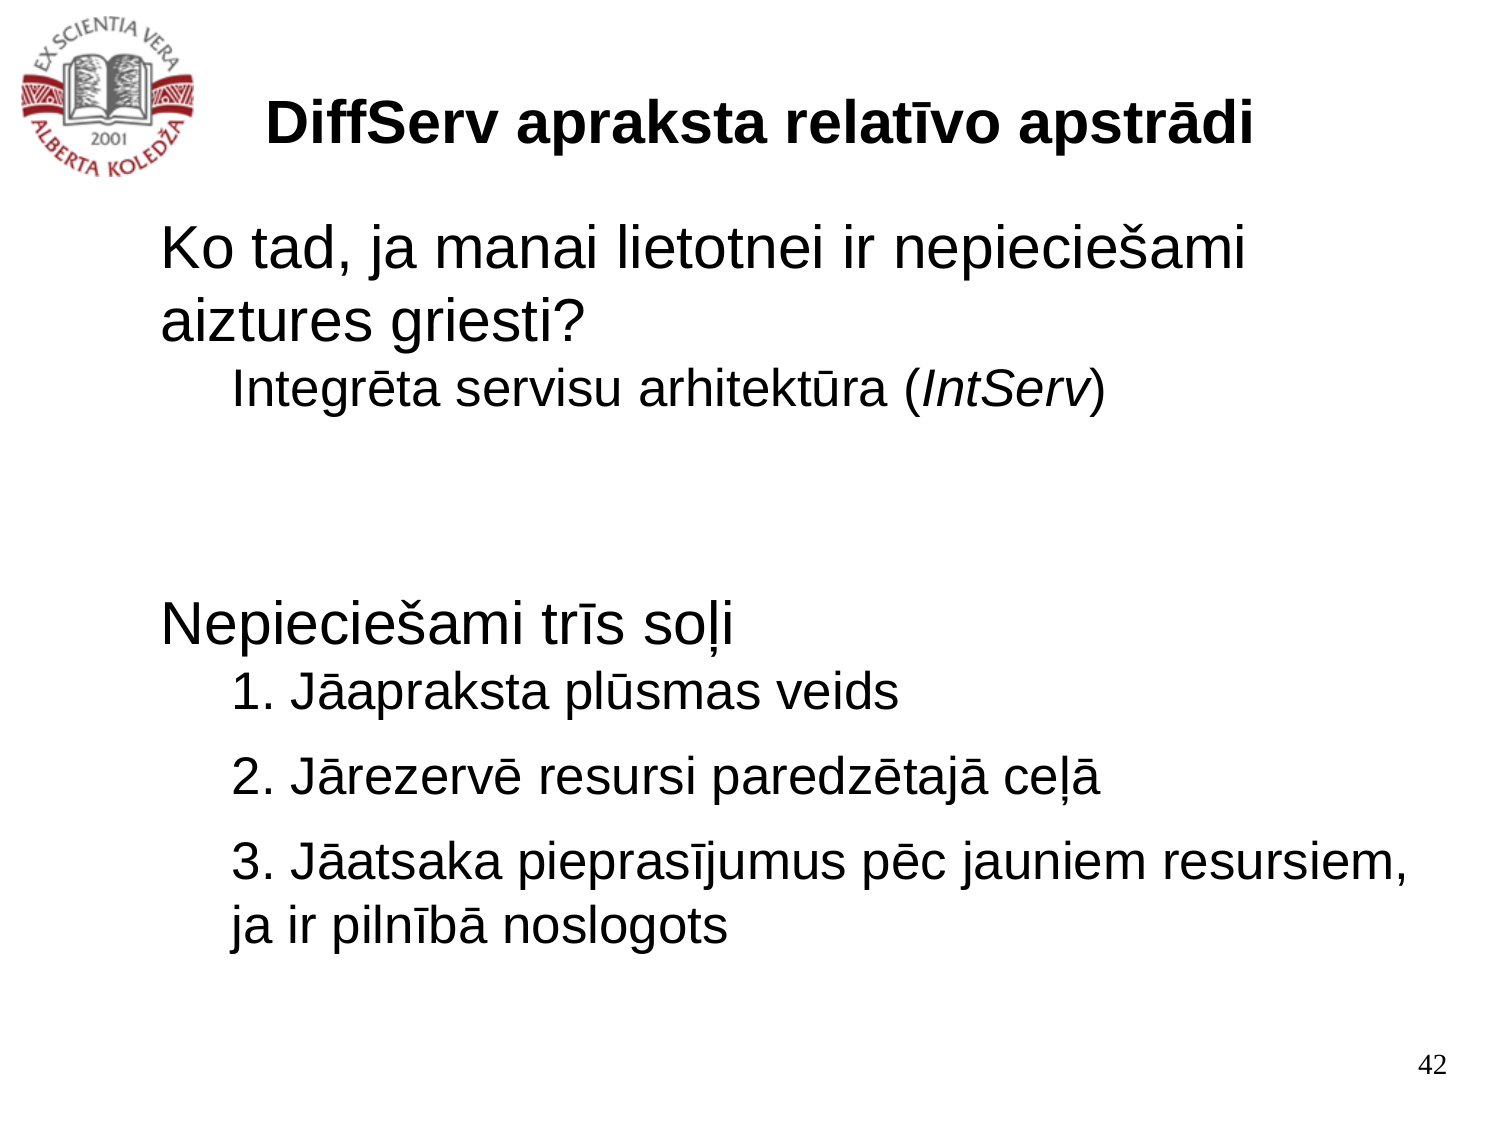

# DiffServ apraksta relatīvo apstrādi
Ko tad, ja manai lietotnei ir nepieciešami aiztures griesti?
Integrēta servisu arhitektūra (IntServ)
Nepieciešami trīs soļi
1. Jāapraksta plūsmas veids
2. Jārezervē resursi paredzētajā ceļā
3. Jāatsaka pieprasījumus pēc jauniem resursiem, ja ir pilnībā noslogots